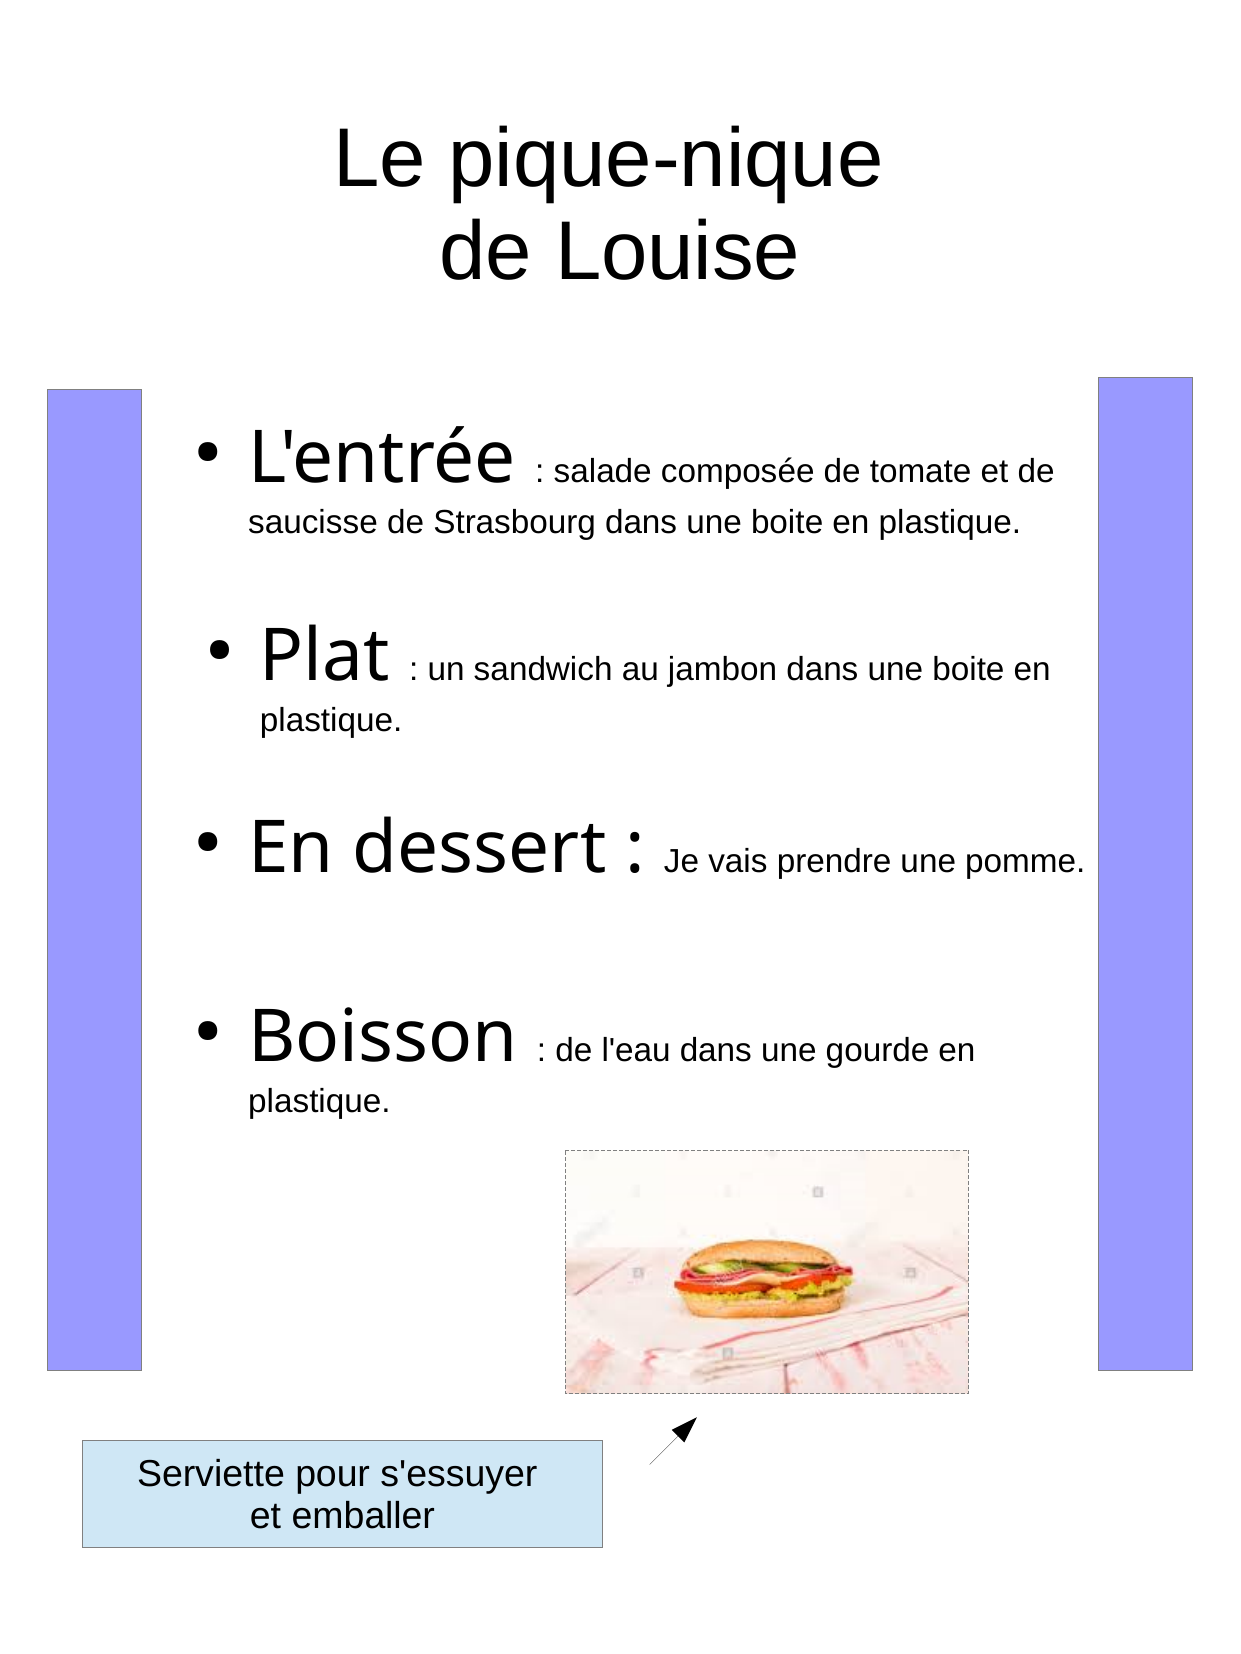

# Le pique-nique de Louise
L'entrée : salade composée de tomate et de saucisse de Strasbourg dans une boite en plastique.
Plat : un sandwich au jambon dans une boite en plastique.
En dessert : Je vais prendre une pomme.
Boisson : de l'eau dans une gourde en plastique.
Serviette pour s'essuyer
et emballer